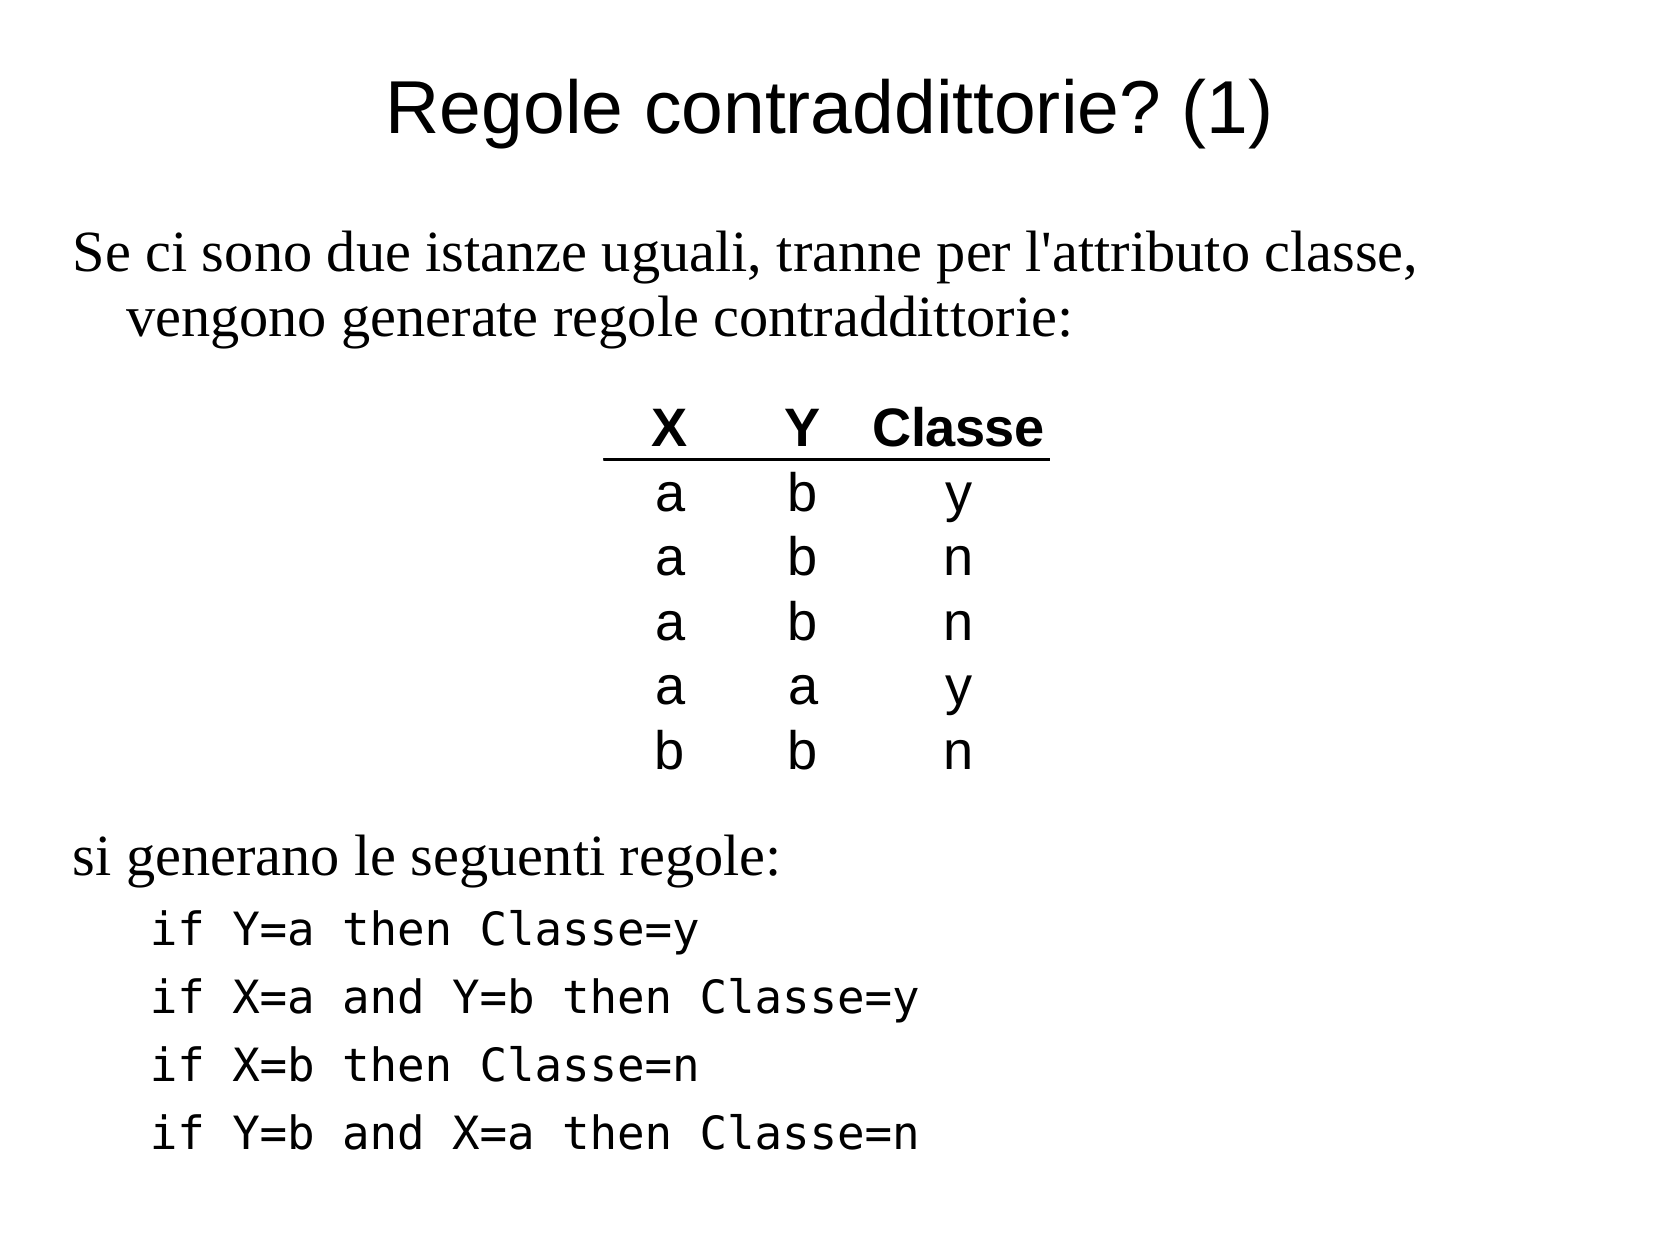

# Regole contraddittorie? (1)
Se ci sono due istanze uguali, tranne per l'attributo classe, vengono generate regole contraddittorie:
si generano le seguenti regole:
if Y=a then Classe=y
if X=a and Y=b then Classe=y
if X=b then Classe=n
if Y=b and X=a then Classe=n